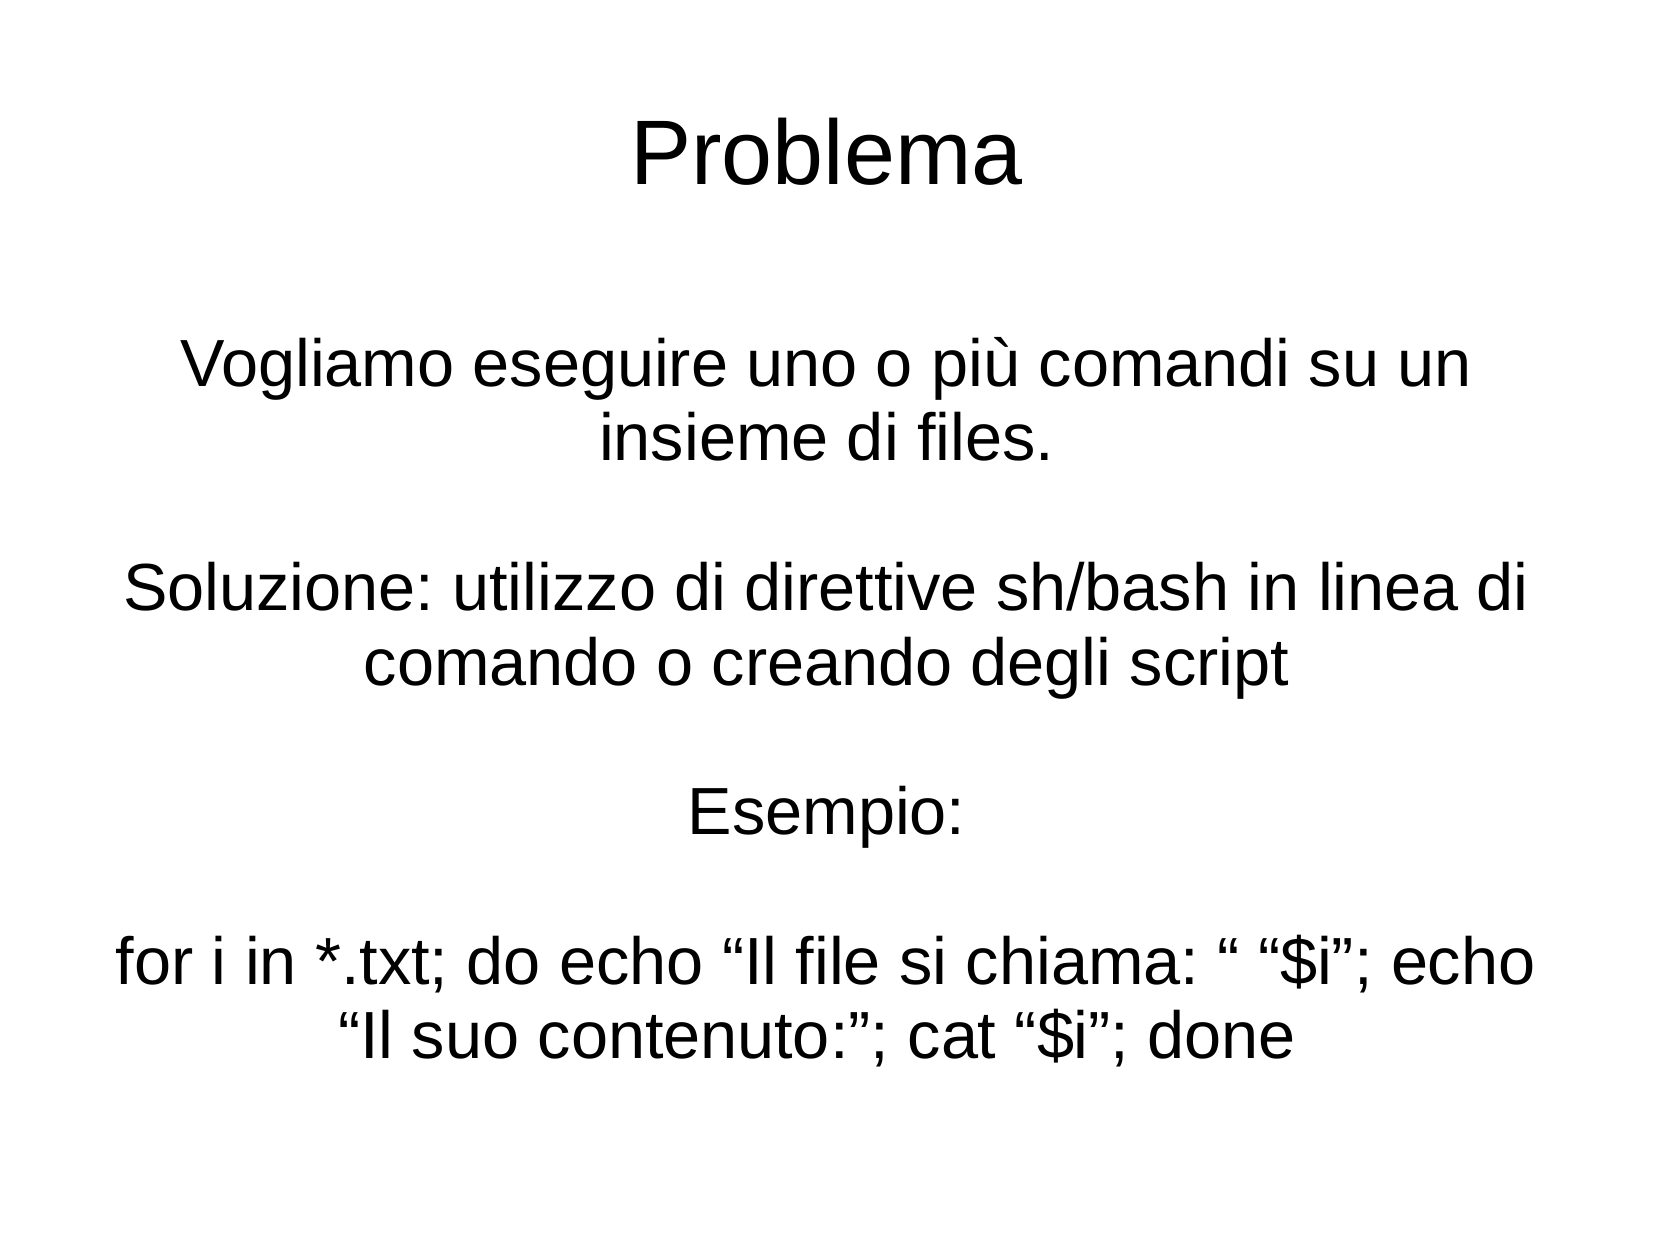

# Problema
Vogliamo eseguire uno o più comandi su un insieme di files.
Soluzione: utilizzo di direttive sh/bash in linea di comando o creando degli script
Esempio:
for i in *.txt; do echo “Il file si chiama: “ “$i”; echo “Il suo contenuto:”; cat “$i”; done